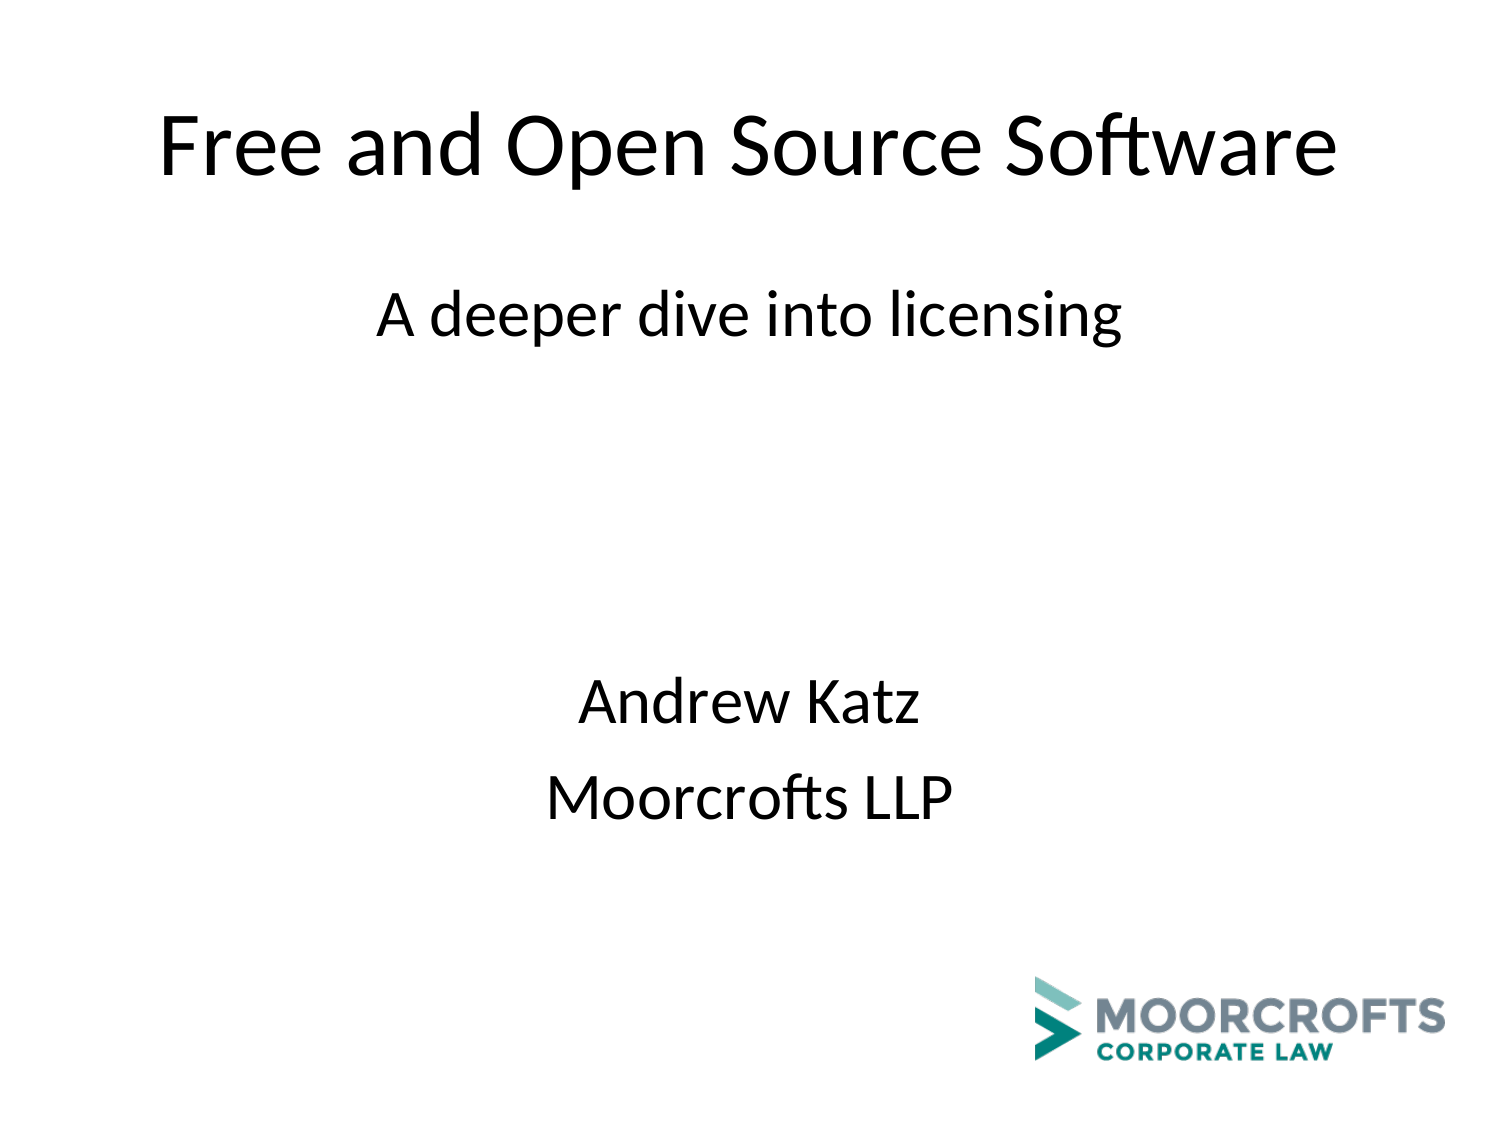

# Free and Open Source Software
A deeper dive into licensing
Andrew Katz
Moorcrofts LLP